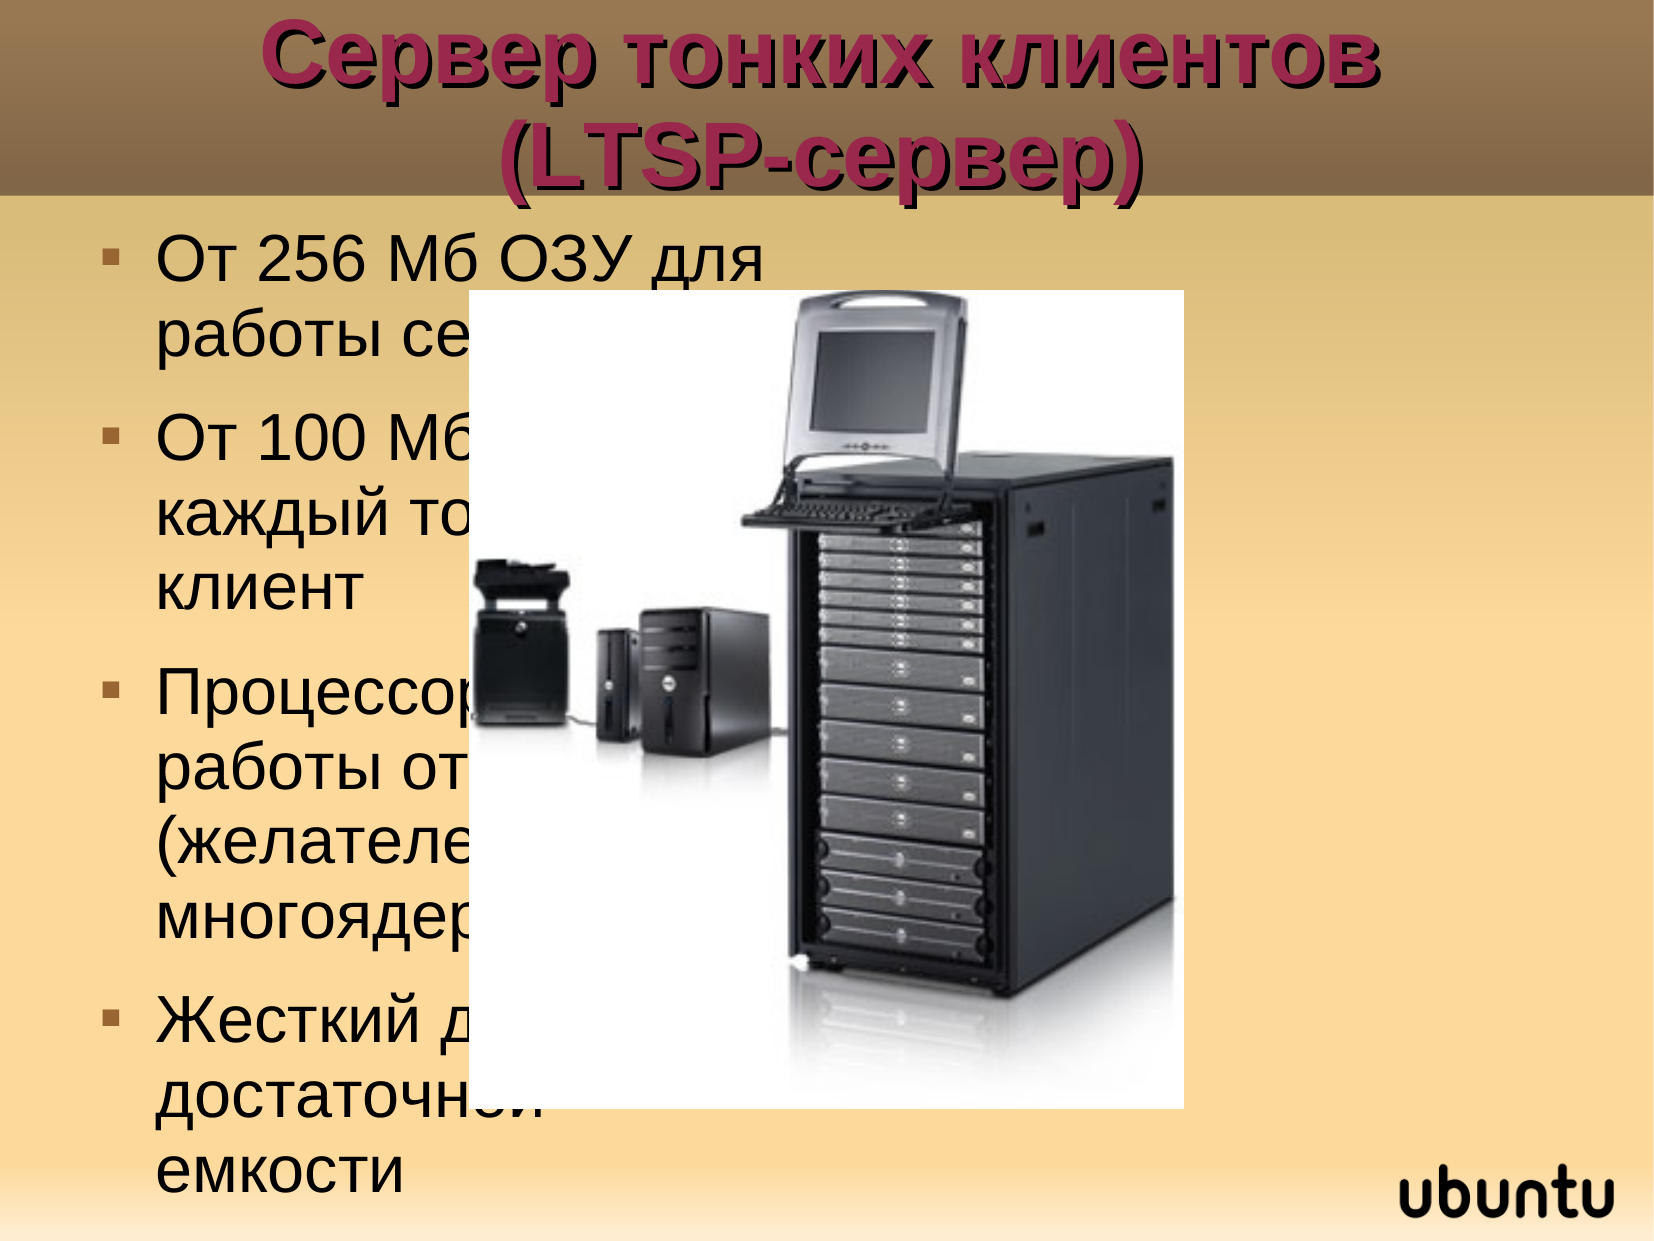

# Сервер тонких клиентов (LTSP-сервер)
От 256 Мб ОЗУ для работы сервера
От 100 Мб ОЗУ на каждый тонкий клиент
Процессор частотой работы от 1600 МГц (желателен многоядерный)
Жесткий диск достаточной емкости